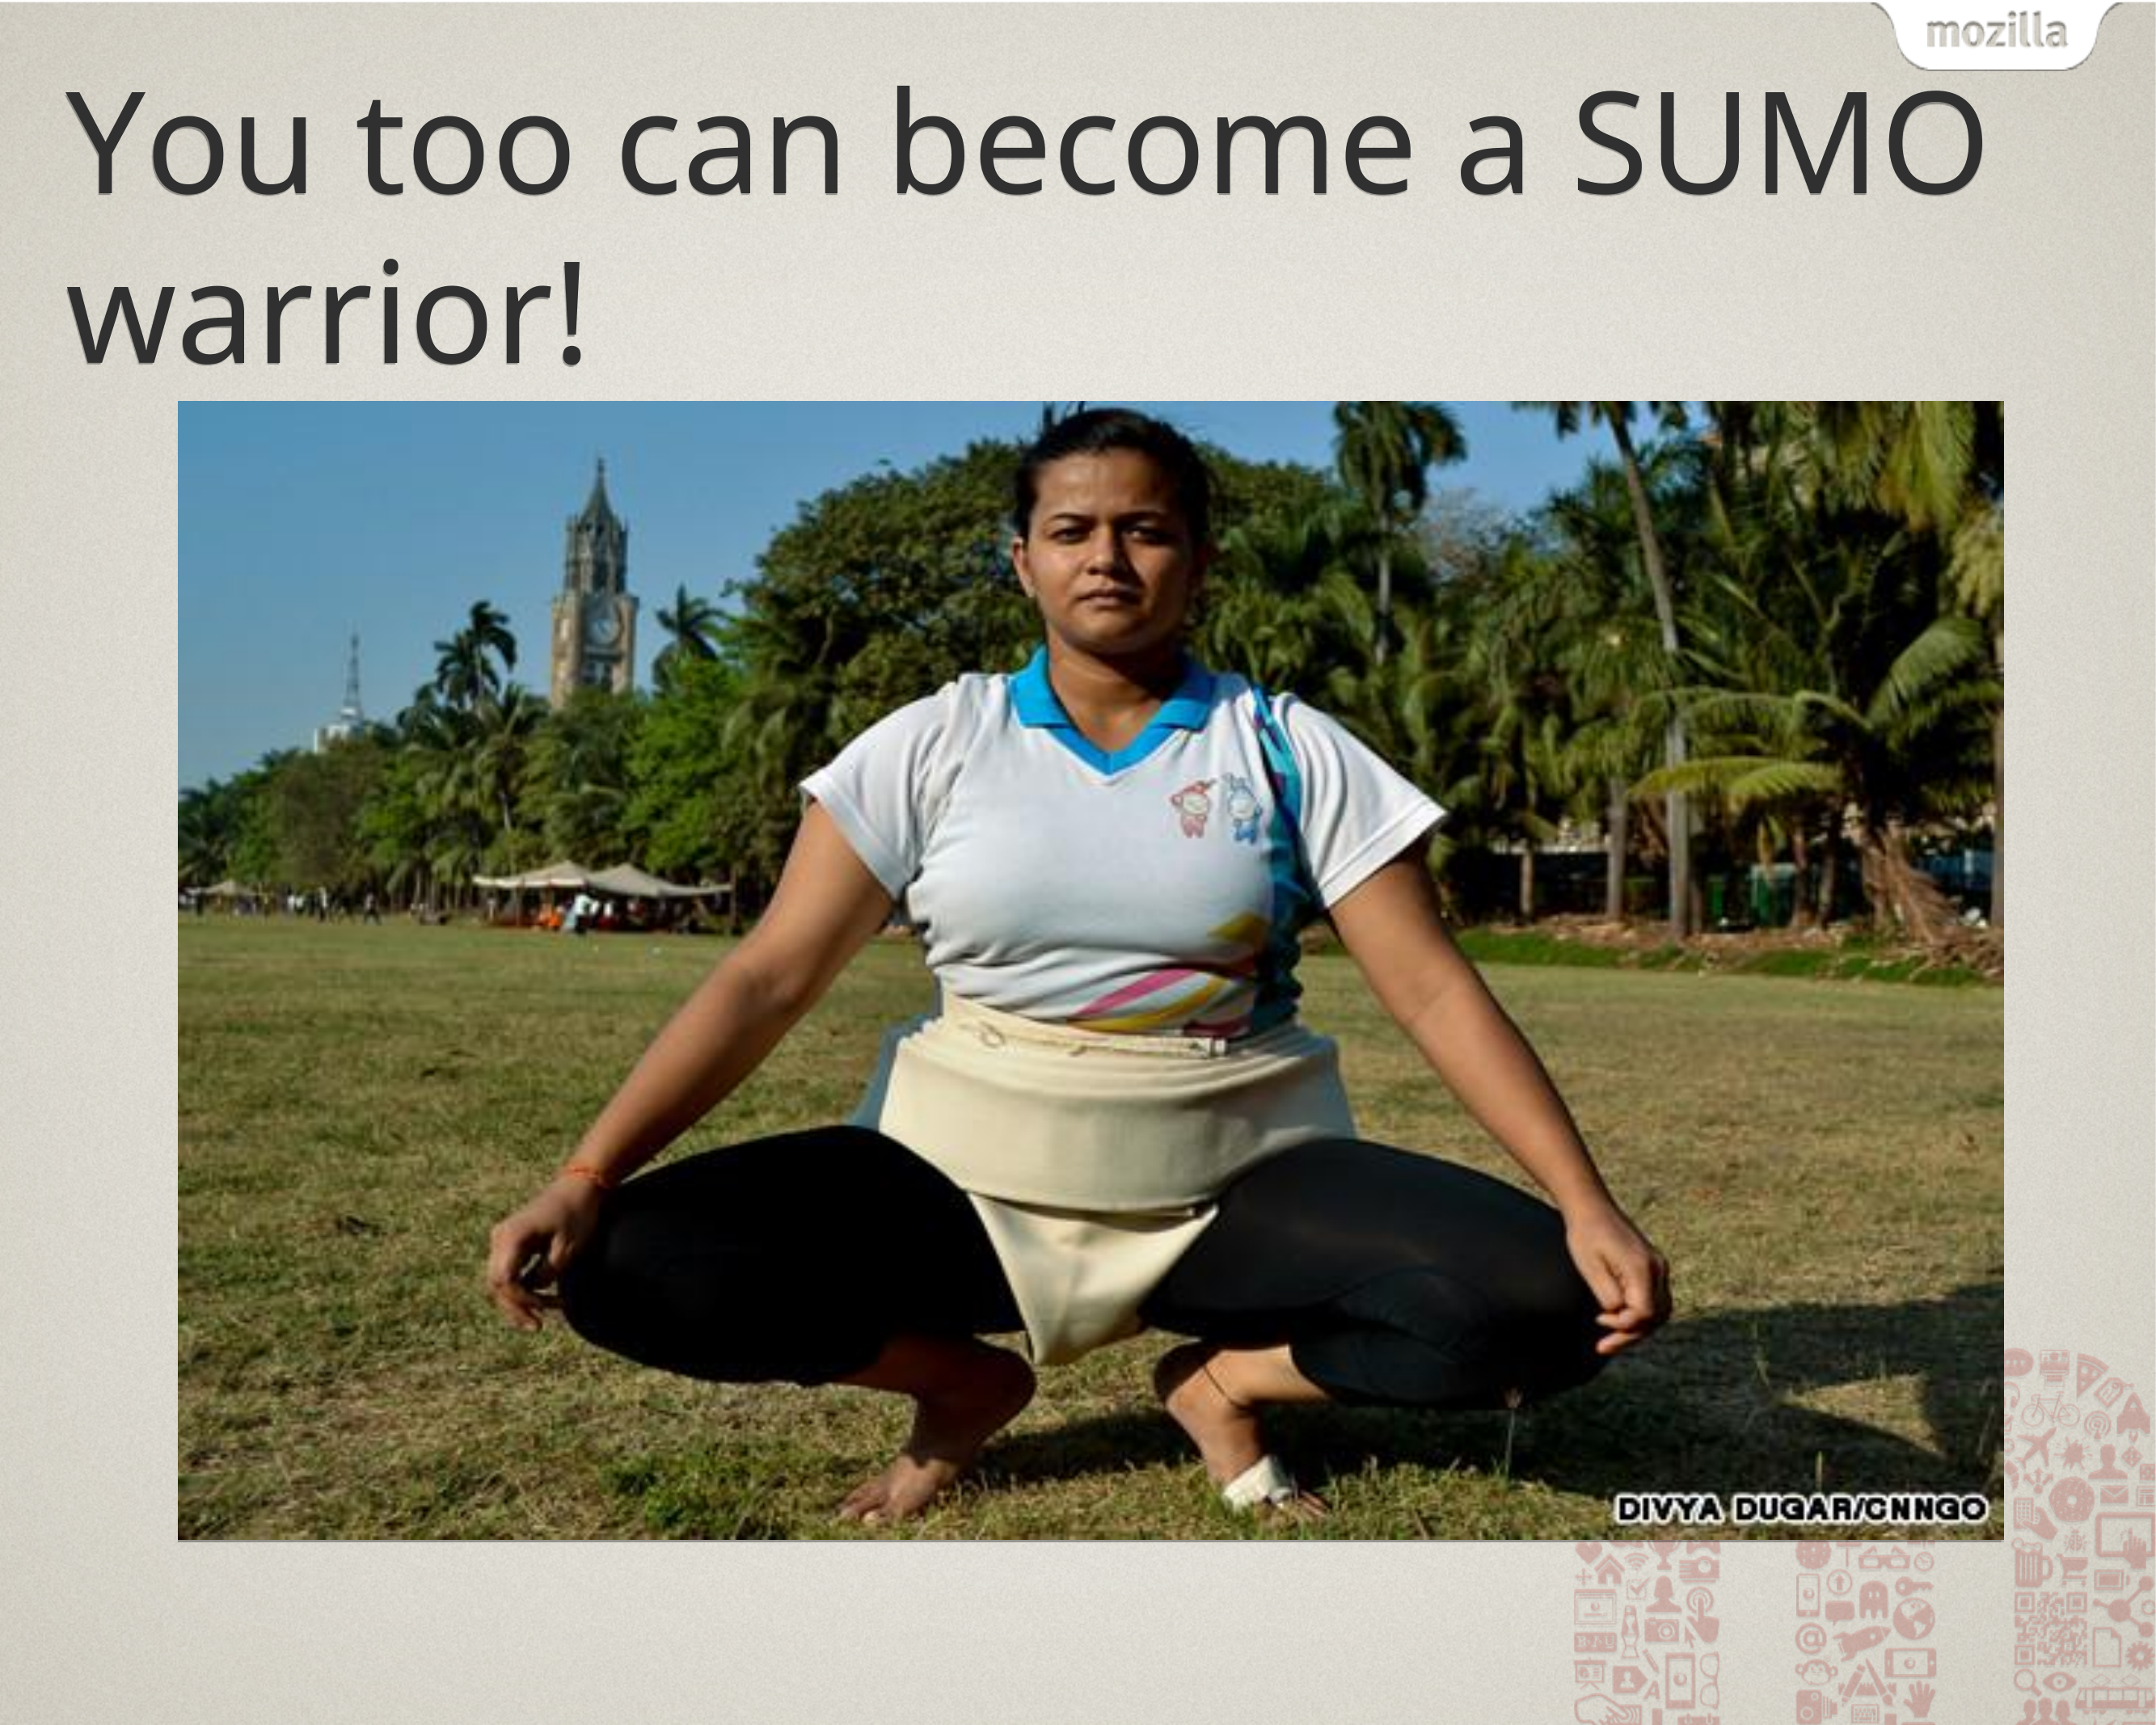

# You too can become a SUMO warrior!